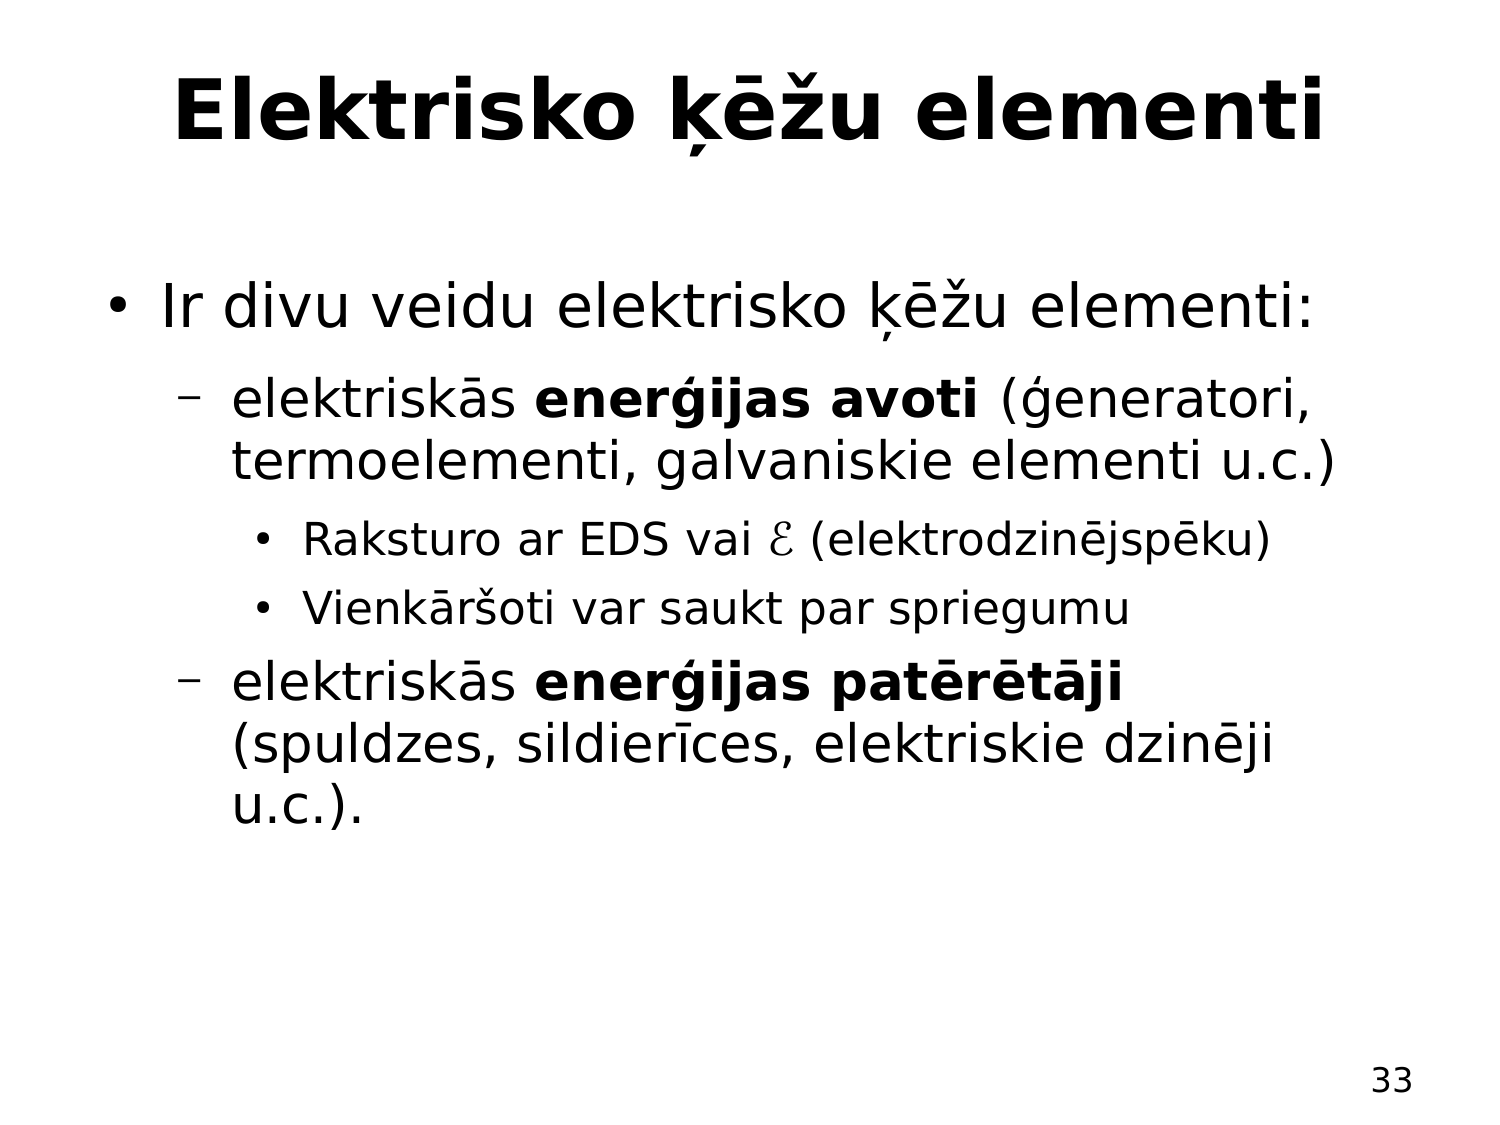

# Elektrisko ķēžu elementi
Ir divu veidu elektrisko ķēžu elementi:
elektriskās enerģijas avoti (ģeneratori, termoelementi, galvaniskie elementi u.c.)
Raksturo ar EDS vai ℰ (elektrodzinējspēku)
Vienkāršoti var saukt par spriegumu
elektriskās enerģijas patērētāji (spuldzes, sildierīces, elektriskie dzinēji u.c.).